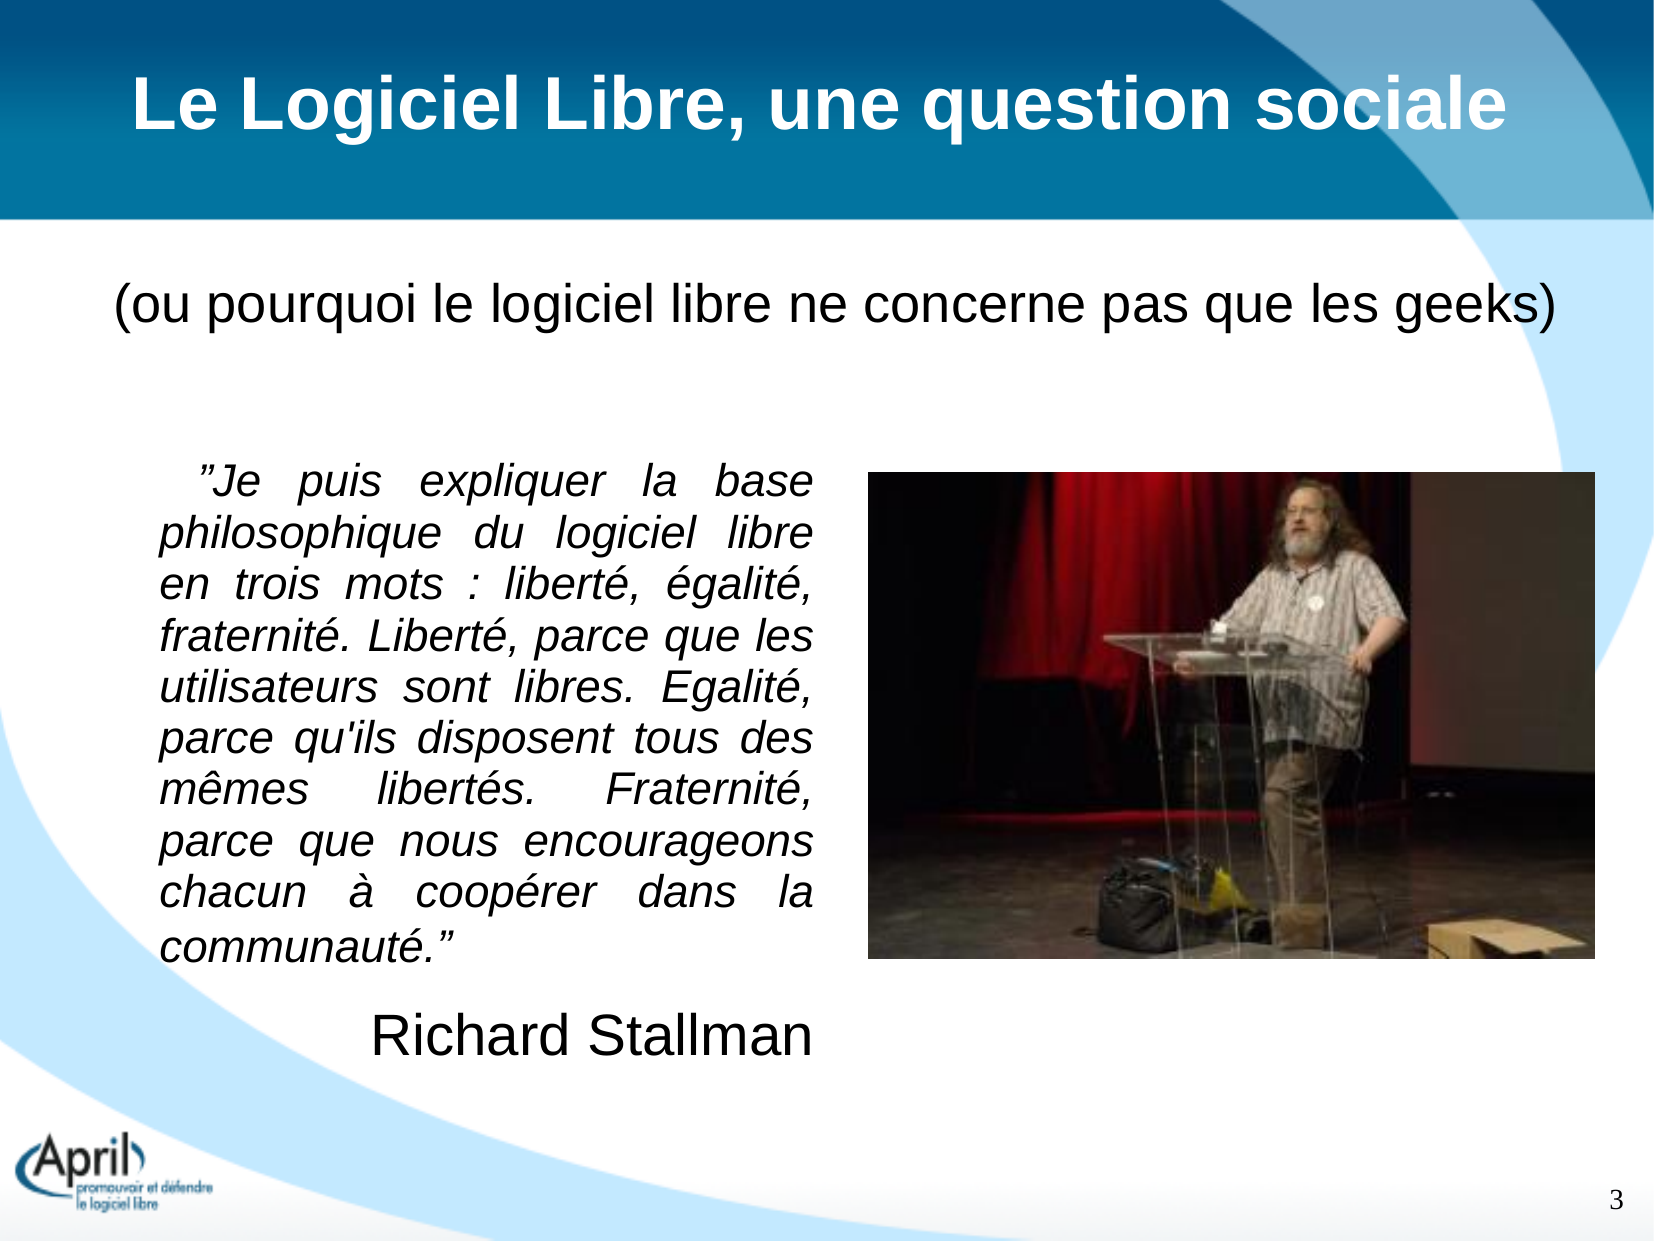

# Le Logiciel Libre, une question sociale
(ou pourquoi le logiciel libre ne concerne pas que les geeks)
 ”Je puis expliquer la base philosophique du logiciel libre en trois mots : liberté, égalité, fraternité. Liberté, parce que les utilisateurs sont libres. Egalité, parce qu'ils disposent tous des mêmes libertés. Fraternité, parce que nous encourageons chacun à coopérer dans la communauté.”
Richard Stallman
3